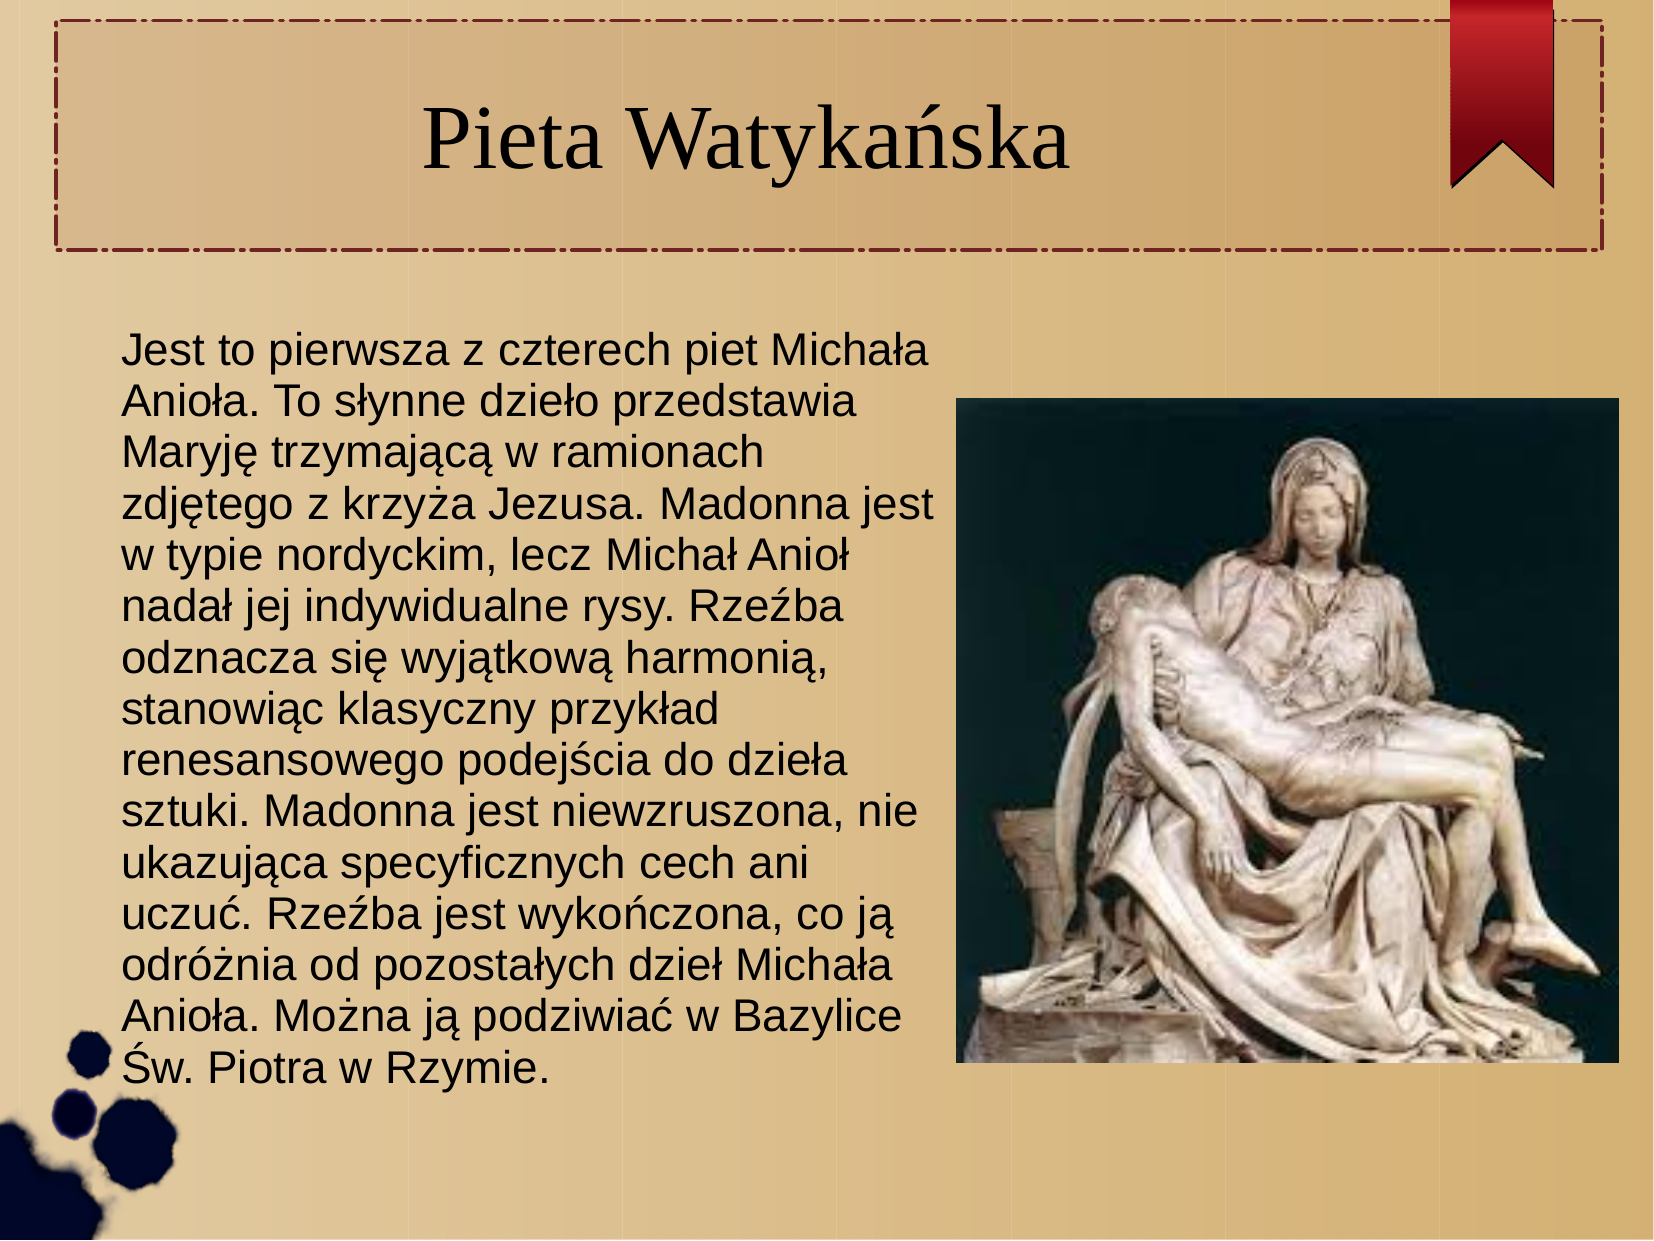

# Pieta Watykańska
Jest to pierwsza z czterech piet Michała Anioła. To słynne dzieło przedstawia Maryję trzymającą w ramionach zdjętego z krzyża Jezusa. Madonna jest w typie nordyckim, lecz Michał Anioł nadał jej indywidualne rysy. Rzeźba odznacza się wyjątkową harmonią, stanowiąc klasyczny przykład renesansowego podejścia do dzieła sztuki. Madonna jest niewzruszona, nie ukazująca specyficznych cech ani uczuć. Rzeźba jest wykończona, co ją odróżnia od pozostałych dzieł Michała Anioła. Można ją podziwiać w Bazylice Św. Piotra w Rzymie.